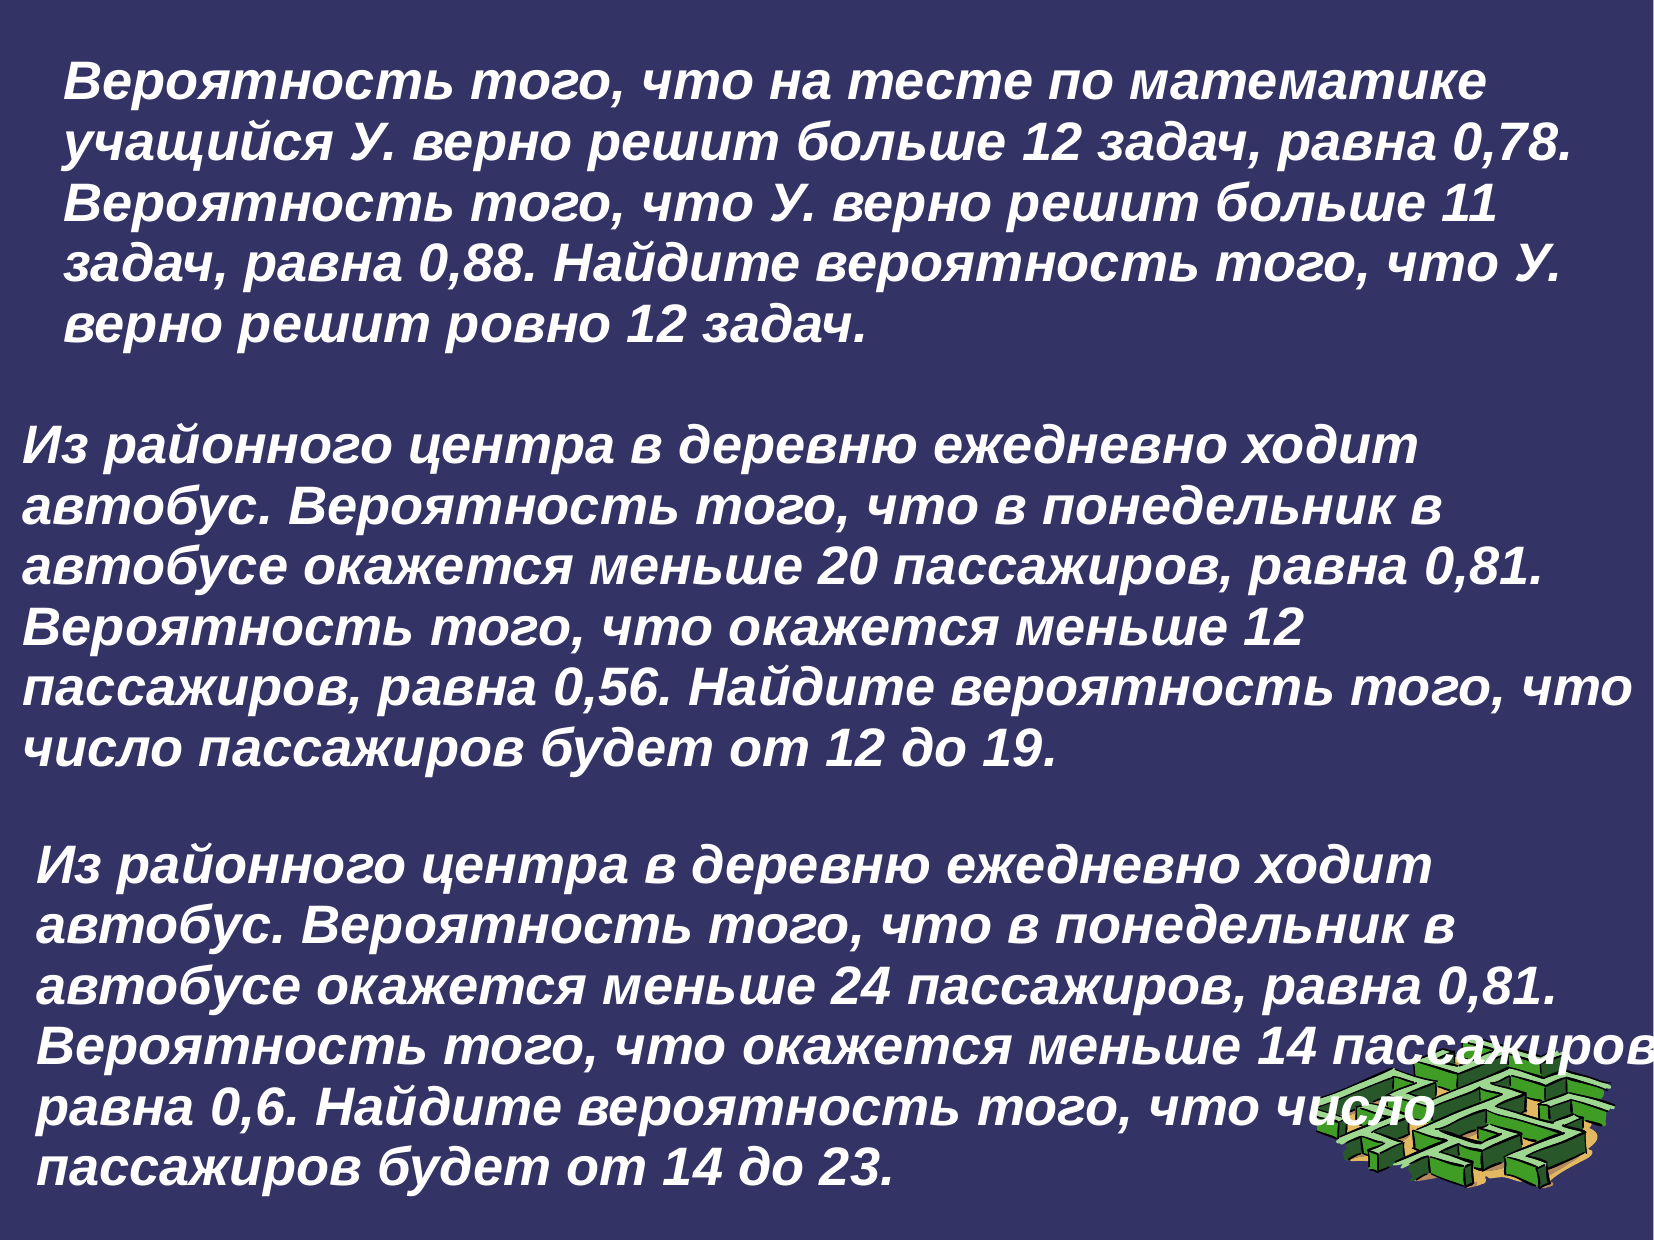

Вероятность того, что на тесте по математике учащийся У. верно решит больше 12 задач, равна 0,78. Вероятность того, что У. верно решит больше 11 задач, равна 0,88. Найдите вероятность того, что У. верно решит ровно 12 задач.
Из районного центра в деревню ежедневно ходит автобус. Вероятность того, что в понедельник в автобусе окажется меньше 20 пассажиров, равна 0,81. Вероятность того, что окажется меньше 12 пассажиров, равна 0,56. Найдите вероятность того, что число пассажиров будет от 12 до 19.
Из районного центра в деревню ежедневно ходит автобус. Вероятность того, что в понедельник в автобусе окажется меньше 24 пассажиров, равна 0,81. Вероятность того, что окажется меньше 14 пассажиров, равна 0,6. Найдите вероятность того, что число пассажиров будет от 14 до 23.